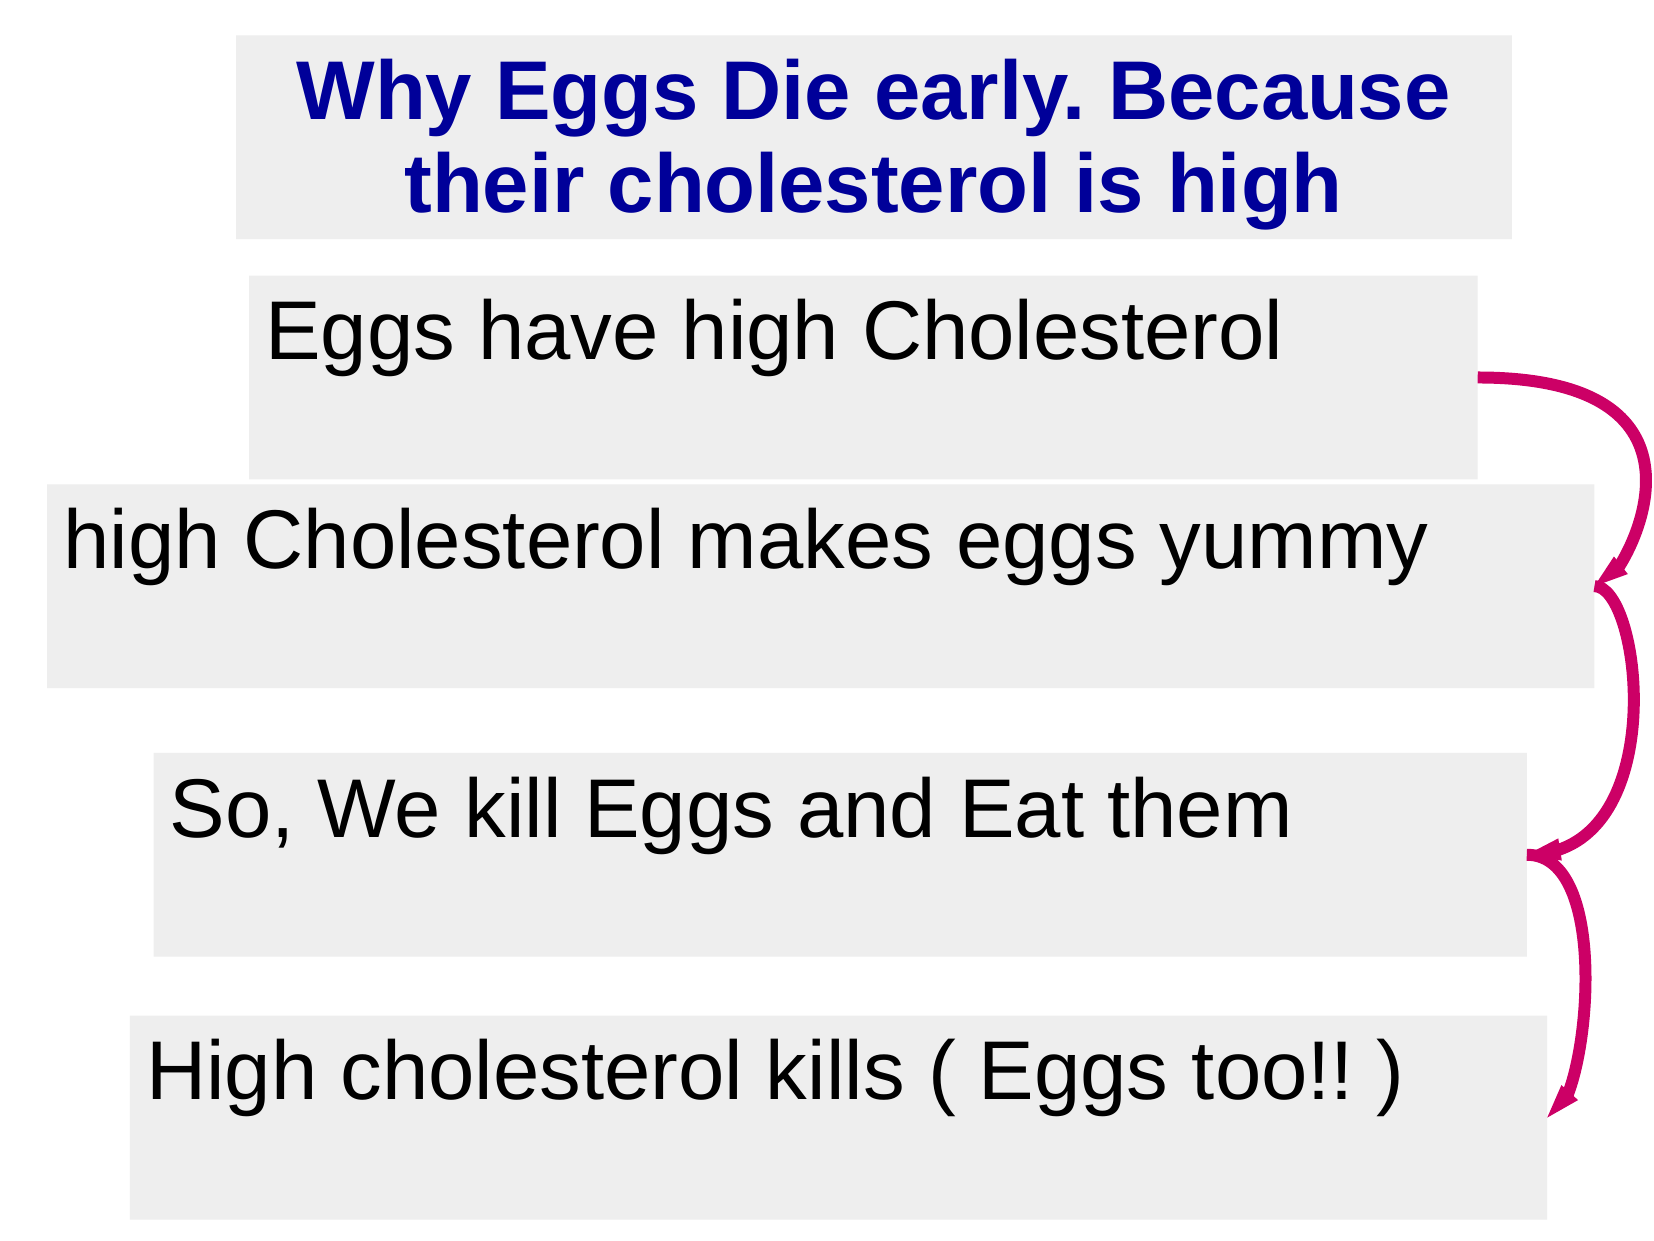

Why Eggs Die early. Because their cholesterol is high
Eggs have high Cholesterol
high Cholesterol makes eggs yummy
So, We kill Eggs and Eat them
High cholesterol kills ( Eggs too!! )